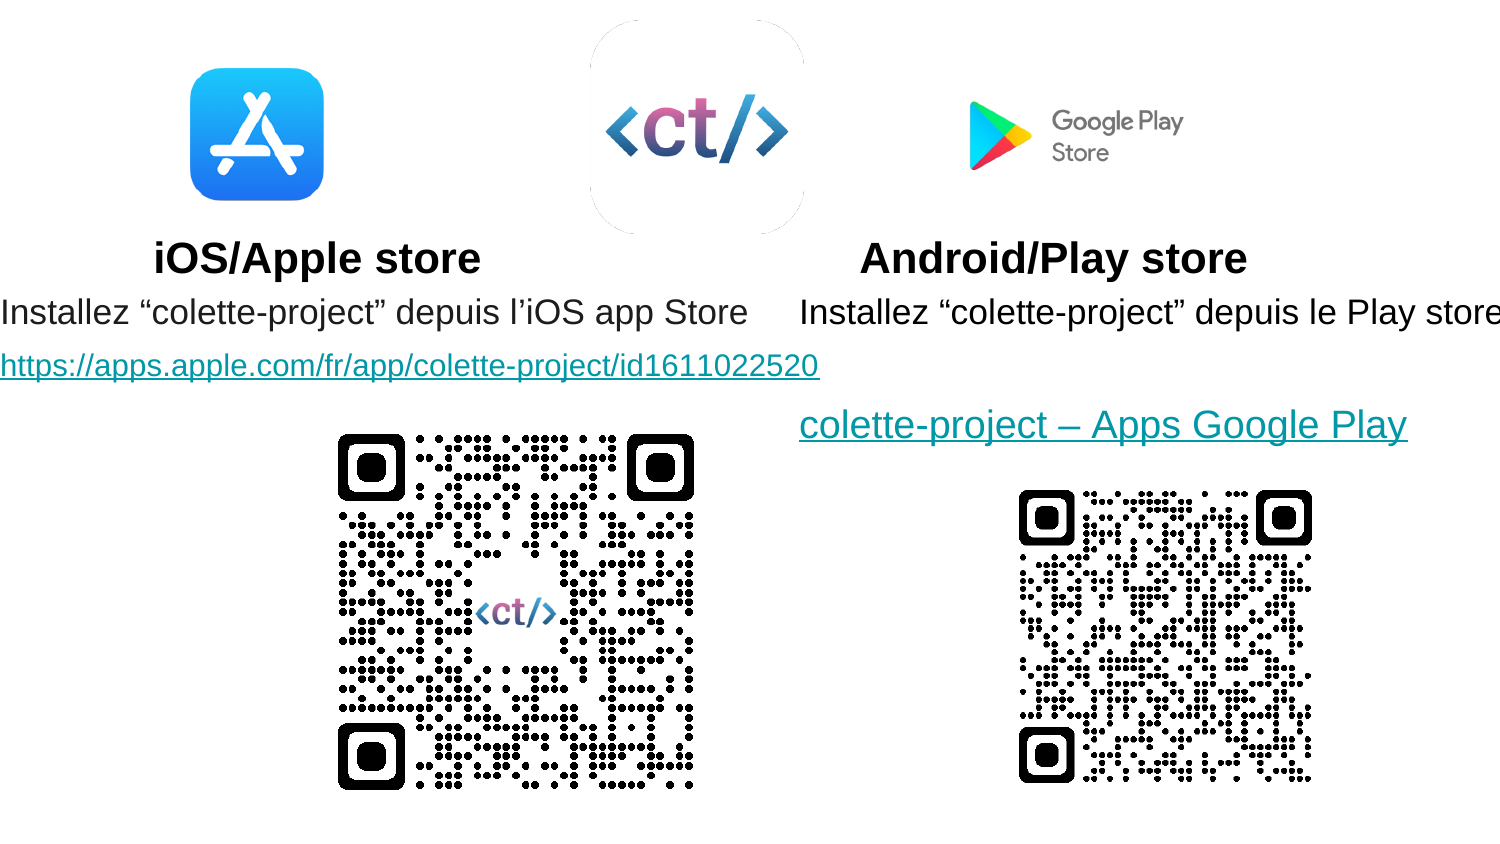

# iOS/Apple store
Android/Play store
Installez “colette-project” depuis l’iOS app Store
https://apps.apple.com/fr/app/colette-project/id1611022520
Installez “colette-project” depuis le Play store
colette-project – Apps Google Play